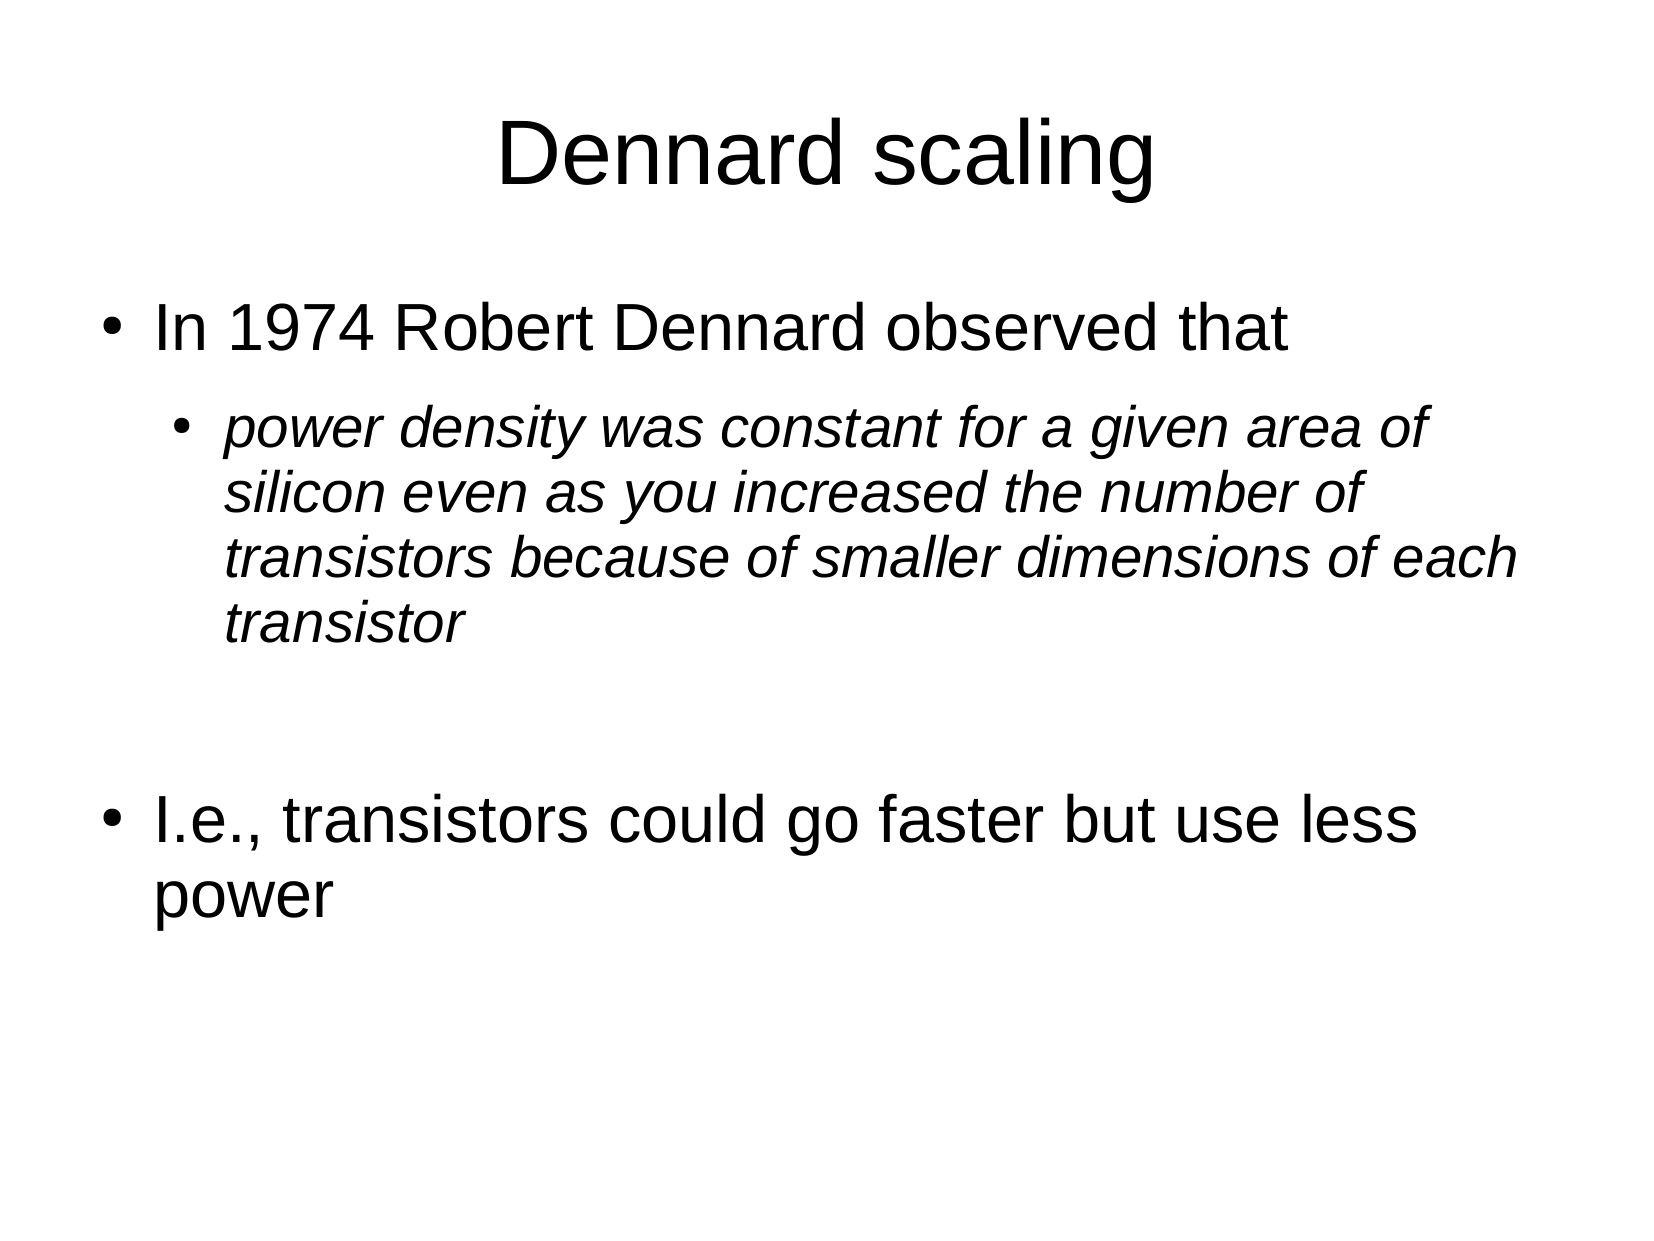

# Dennard scaling
In 1974 Robert Dennard observed that
power density was constant for a given area of silicon even as you increased the number of transistors because of smaller dimensions of each transistor
I.e., transistors could go faster but use less power